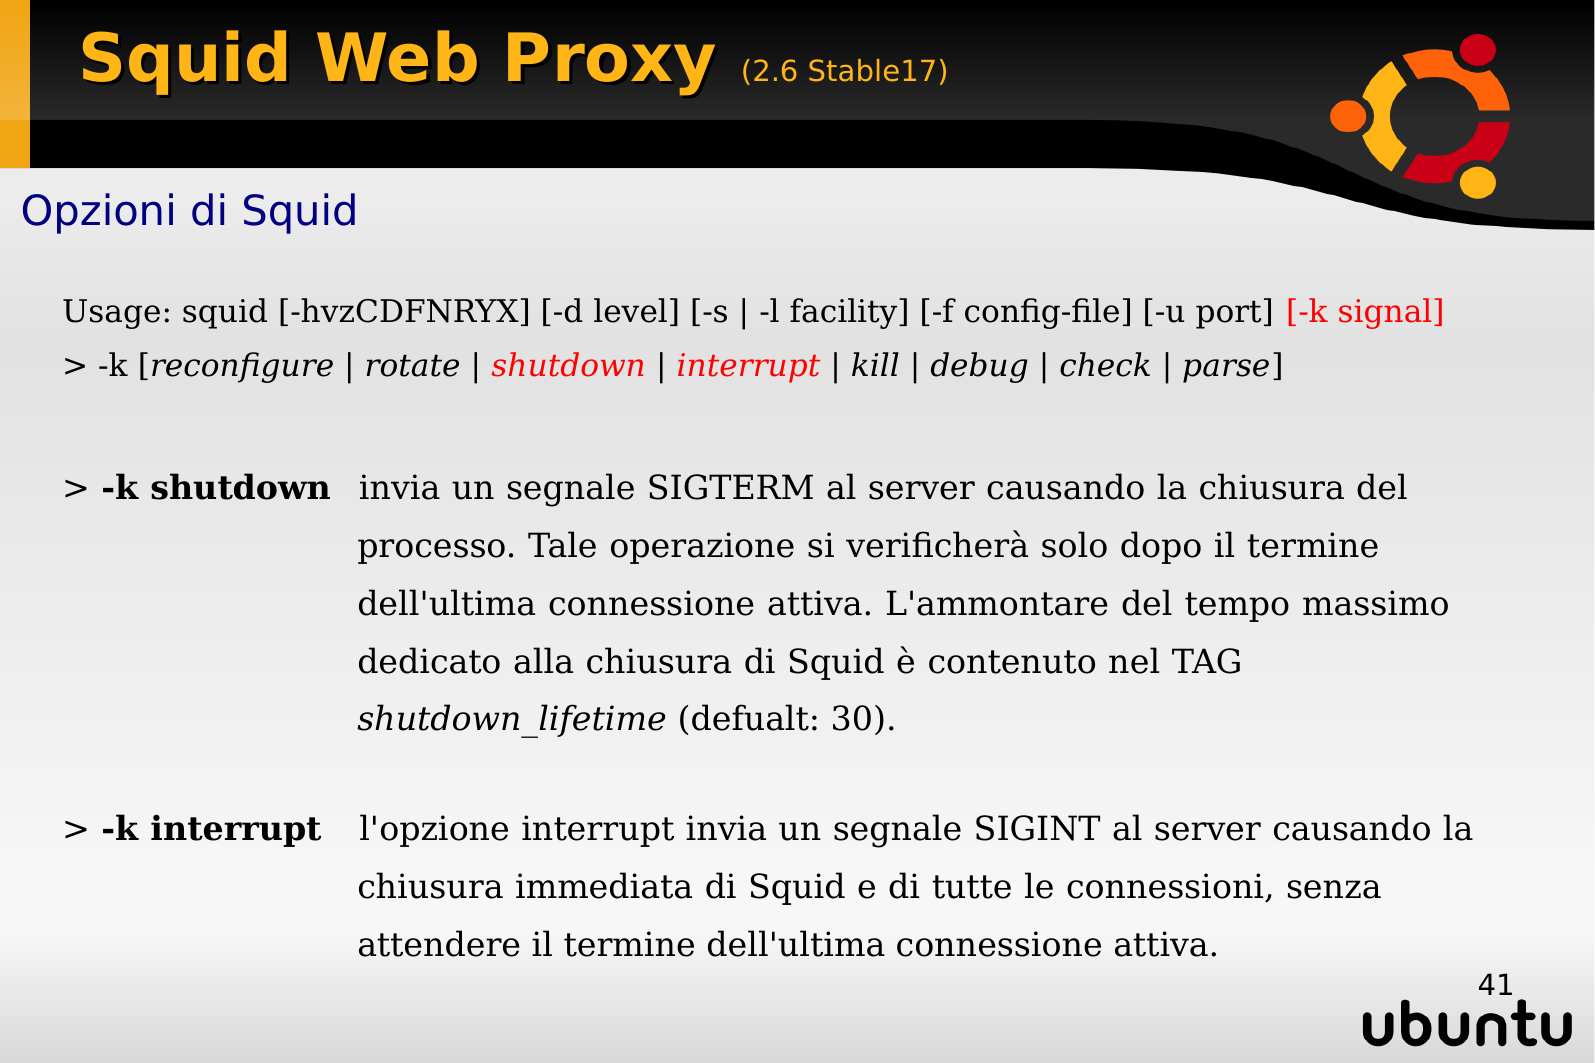

Squid Web Proxy (2.6 Stable17)
Opzioni di Squid
Usage: squid [-hvzCDFNRYX] [-d level] [-s | -l facility] [-f config-file] [-u port] [-k signal]
> -k [reconfigure | rotate | shutdown | interrupt | kill | debug | check | parse]
> -k shutdown	invia un segnale SIGTERM al server causando la chiusura del 					processo. Tale operazione si verificherà solo dopo il termine 						dell'ultima connessione attiva. L'ammontare del tempo massimo 					dedicato alla chiusura di Squid è contenuto nel TAG 							shutdown_lifetime (defualt: 30).
> -k interrupt	l'opzione interrupt invia un segnale SIGINT al server causando la 				chiusura immediata di Squid e di tutte le connessioni, senza 						attendere il termine dell'ultima connessione attiva.
41